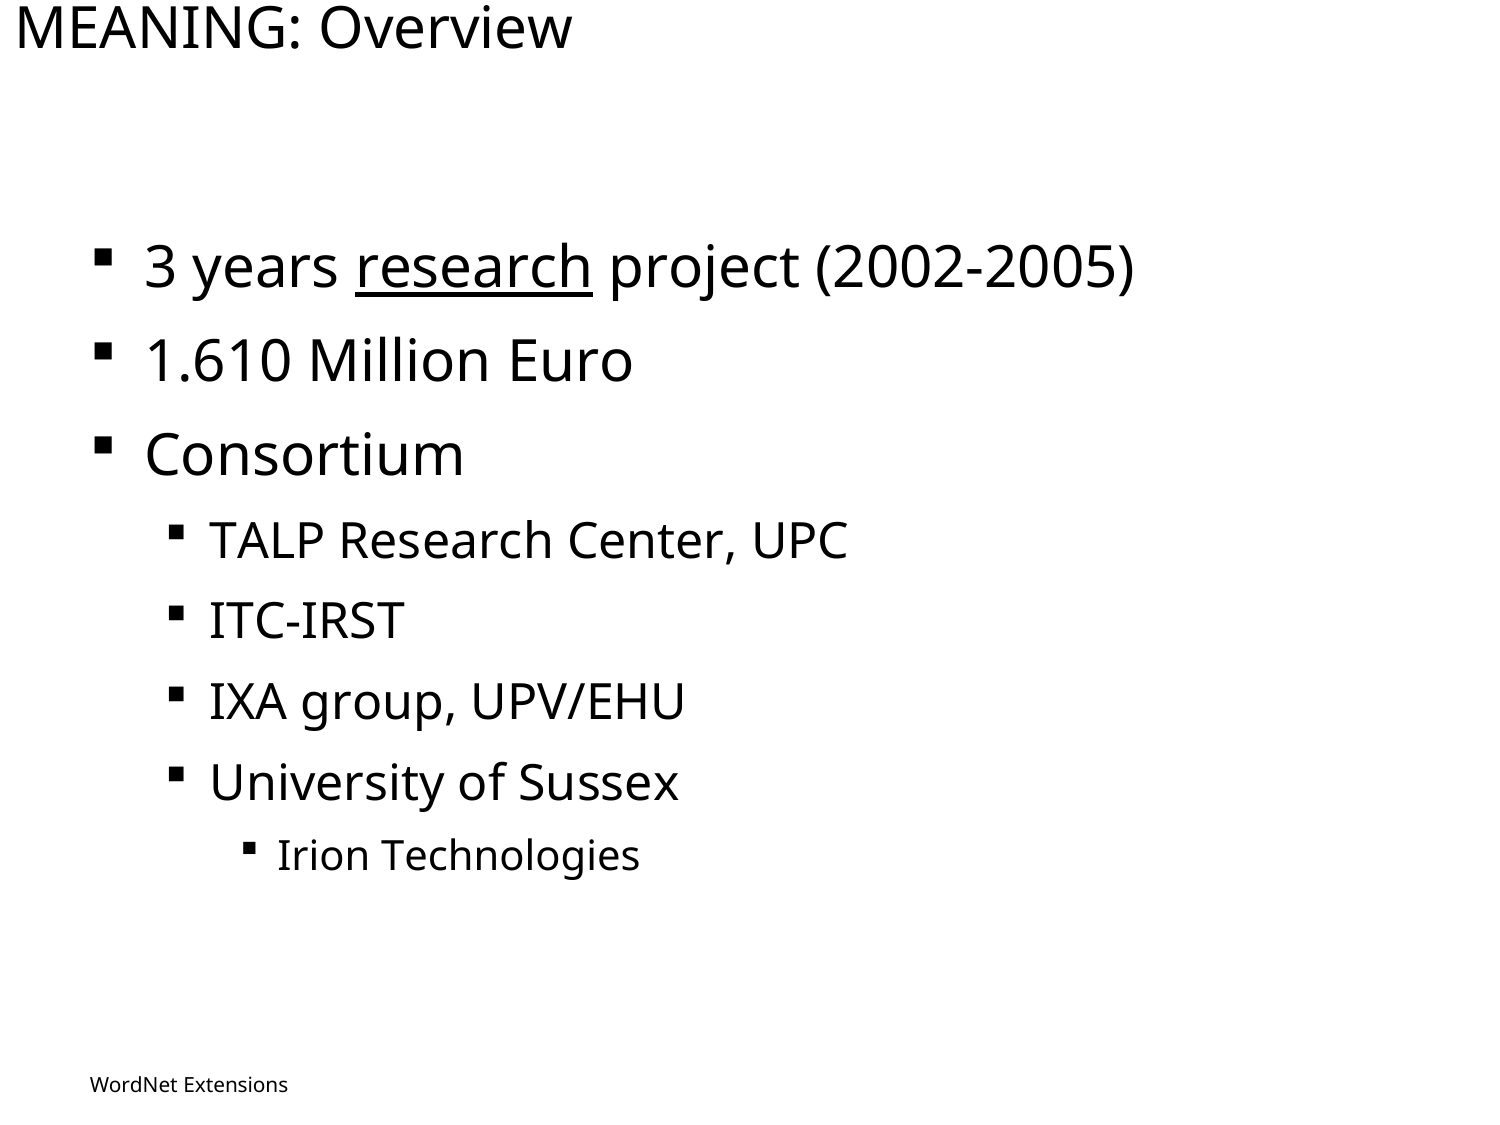

# MEANING: Overview
3 years research project (2002-2005)
1.610 Million Euro
Consortium
TALP Research Center, UPC
ITC-IRST
IXA group, UPV/EHU
University of Sussex
Irion Technologies